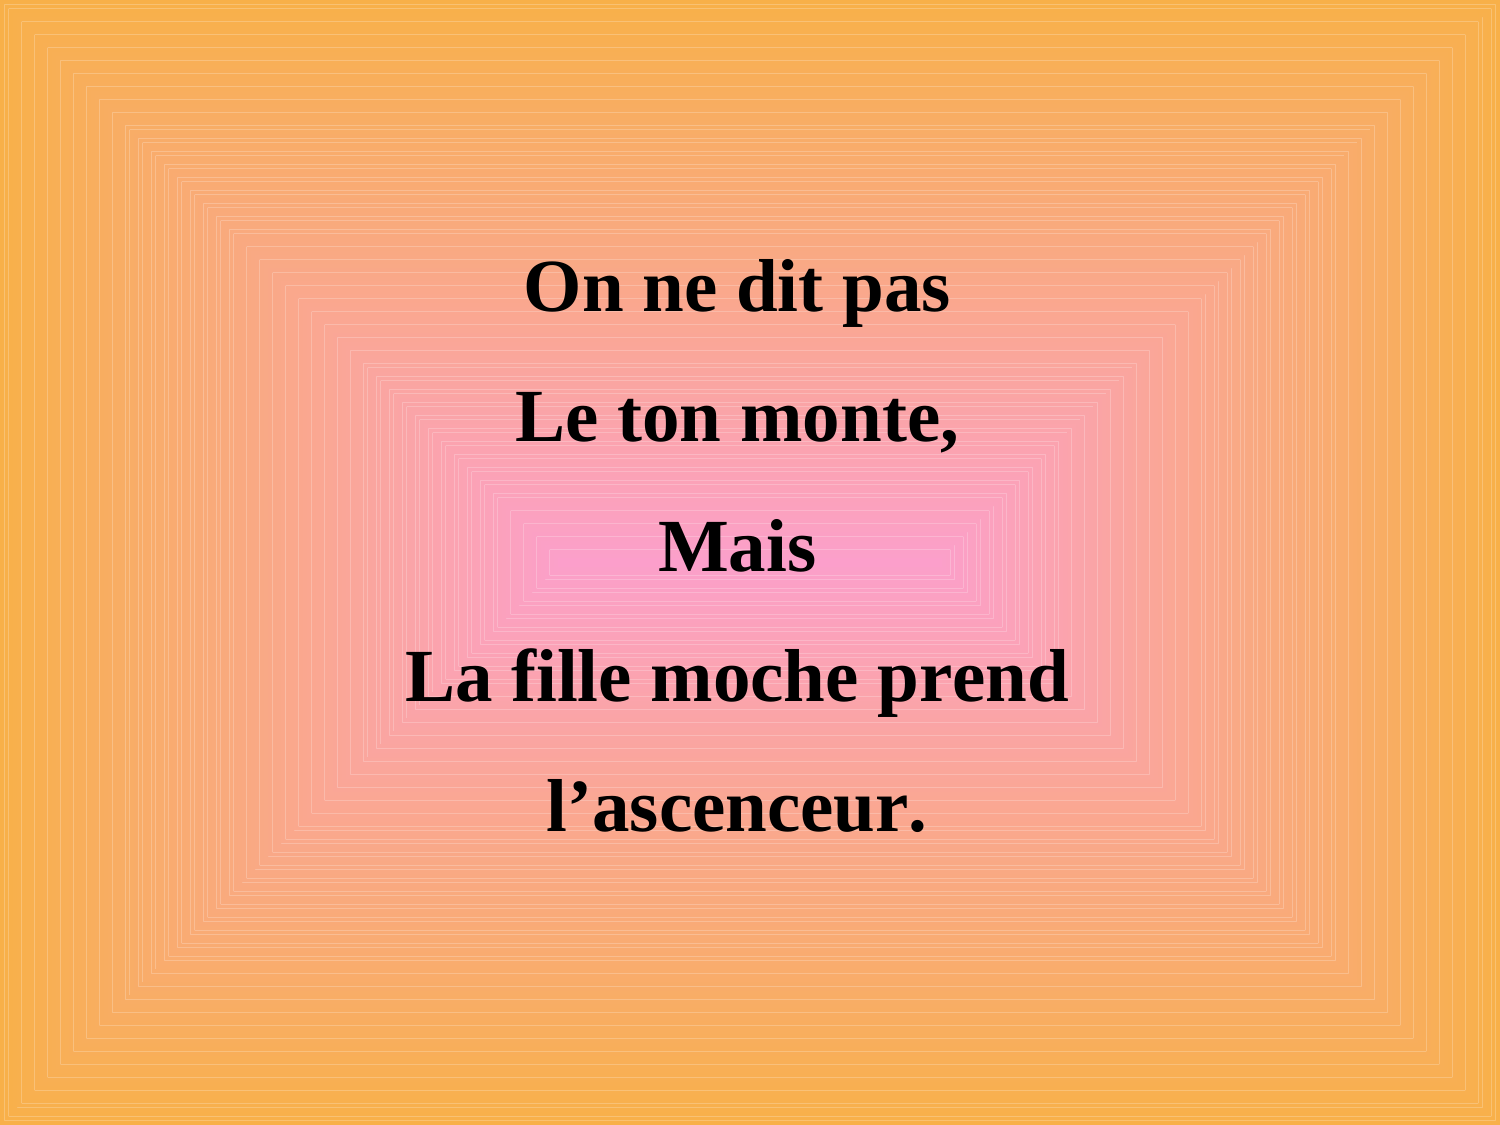

On ne dit pas
Le ton monte,
Mais
La fille moche prend
l’ascenceur.